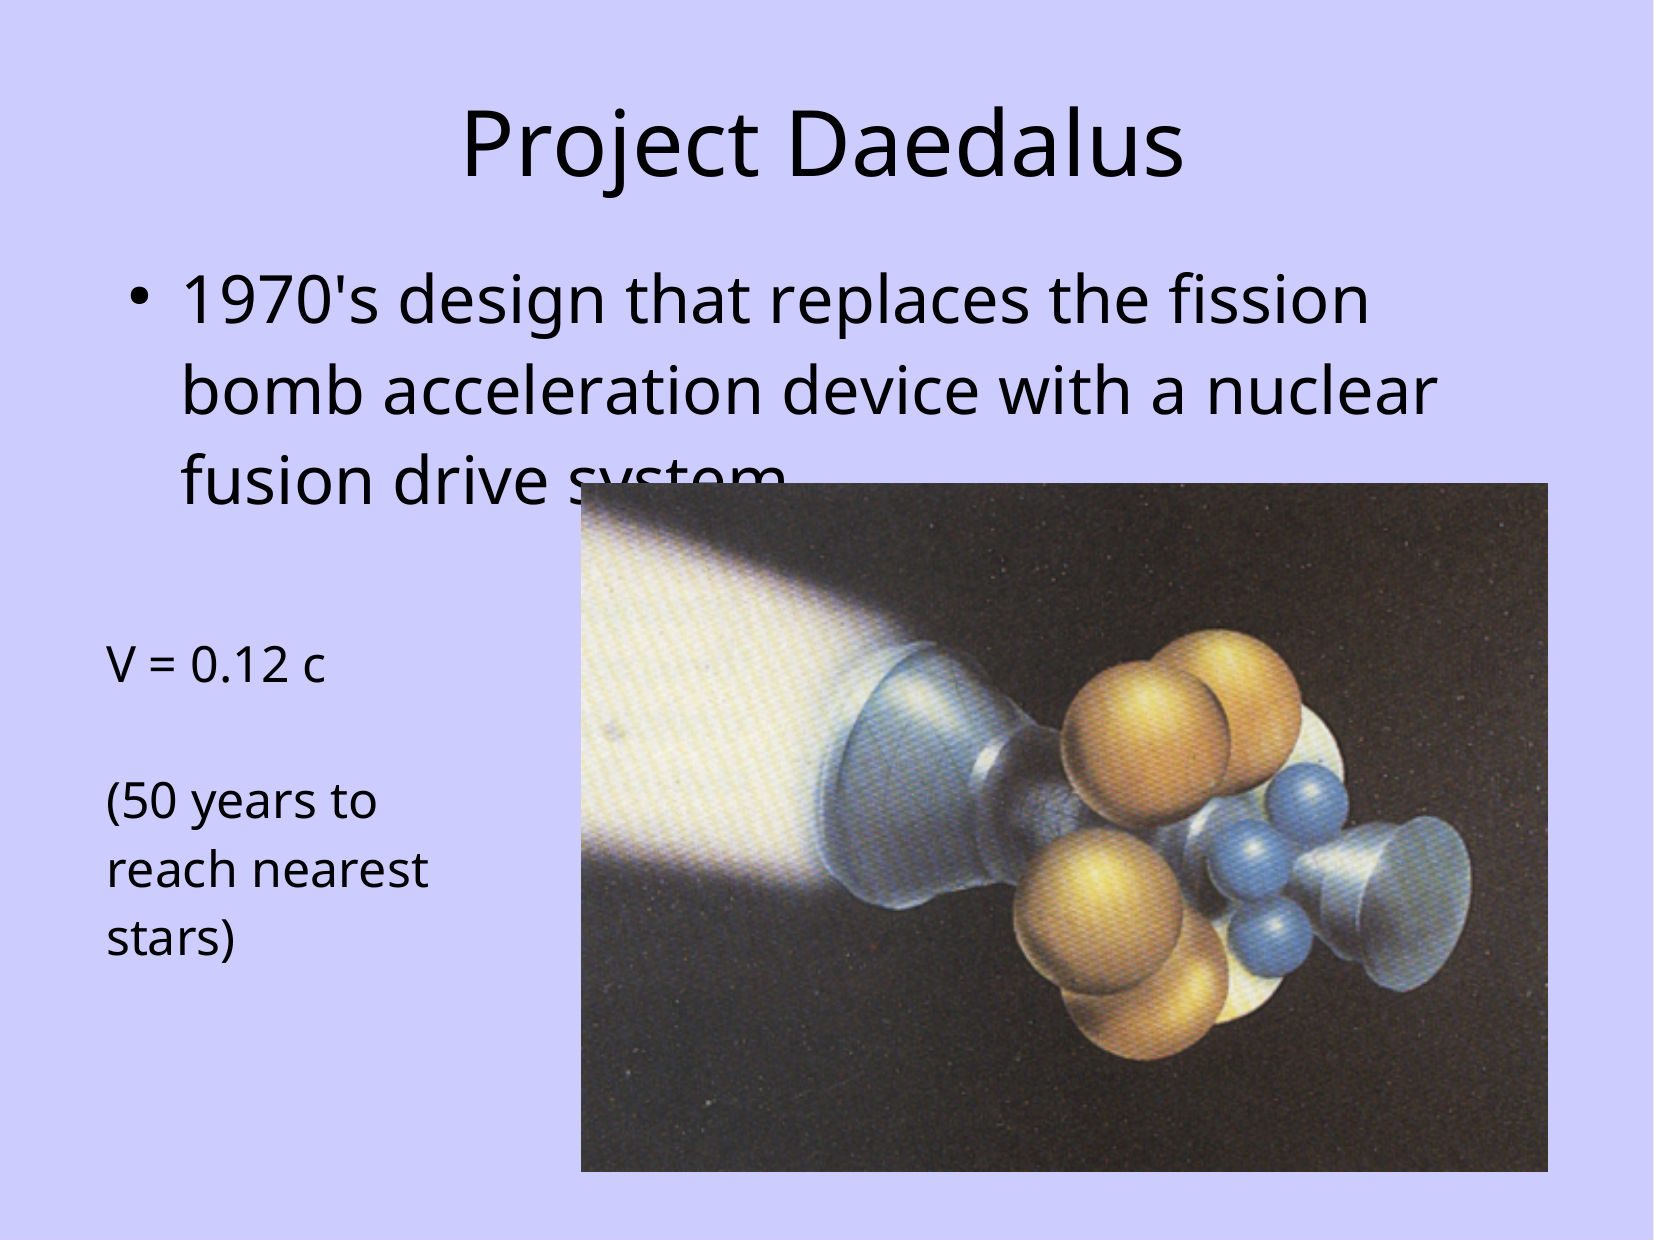

# Project Daedalus
1970's design that replaces the fission bomb acceleration device with a nuclear fusion drive system
V = 0.12 c
(50 years to reach nearest stars)